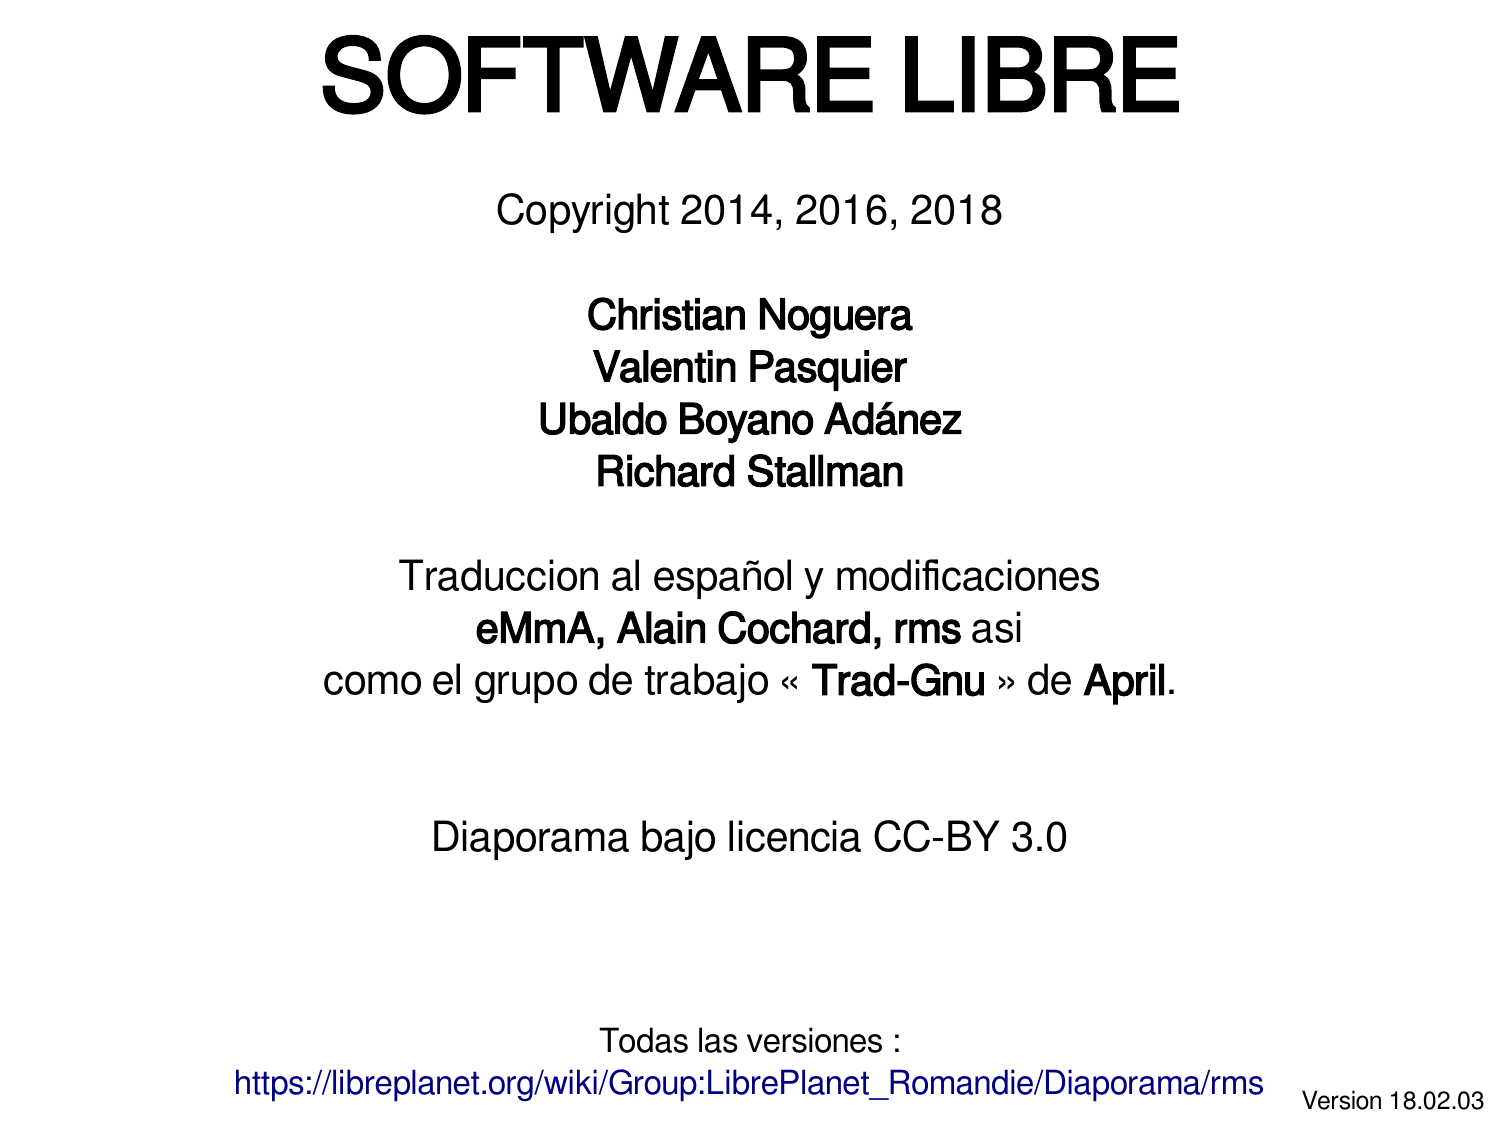

SOFTWARE LIBRE
Copyright 2014, 2016, 2018
Christian Noguera
Valentin Pasquier
Ubaldo Boyano Adánez
Richard Stallman
Traduccion al español y modificaciones
eMmA, Alain Cochard, rms asi
como el grupo de trabajo « Trad-Gnu » de April.
Diaporama bajo licencia CC-BY 3.0
Todas las versiones :
https://libreplanet.org/wiki/Group:LibrePlanet_Romandie/Diaporama/rms
Version 18.02.03